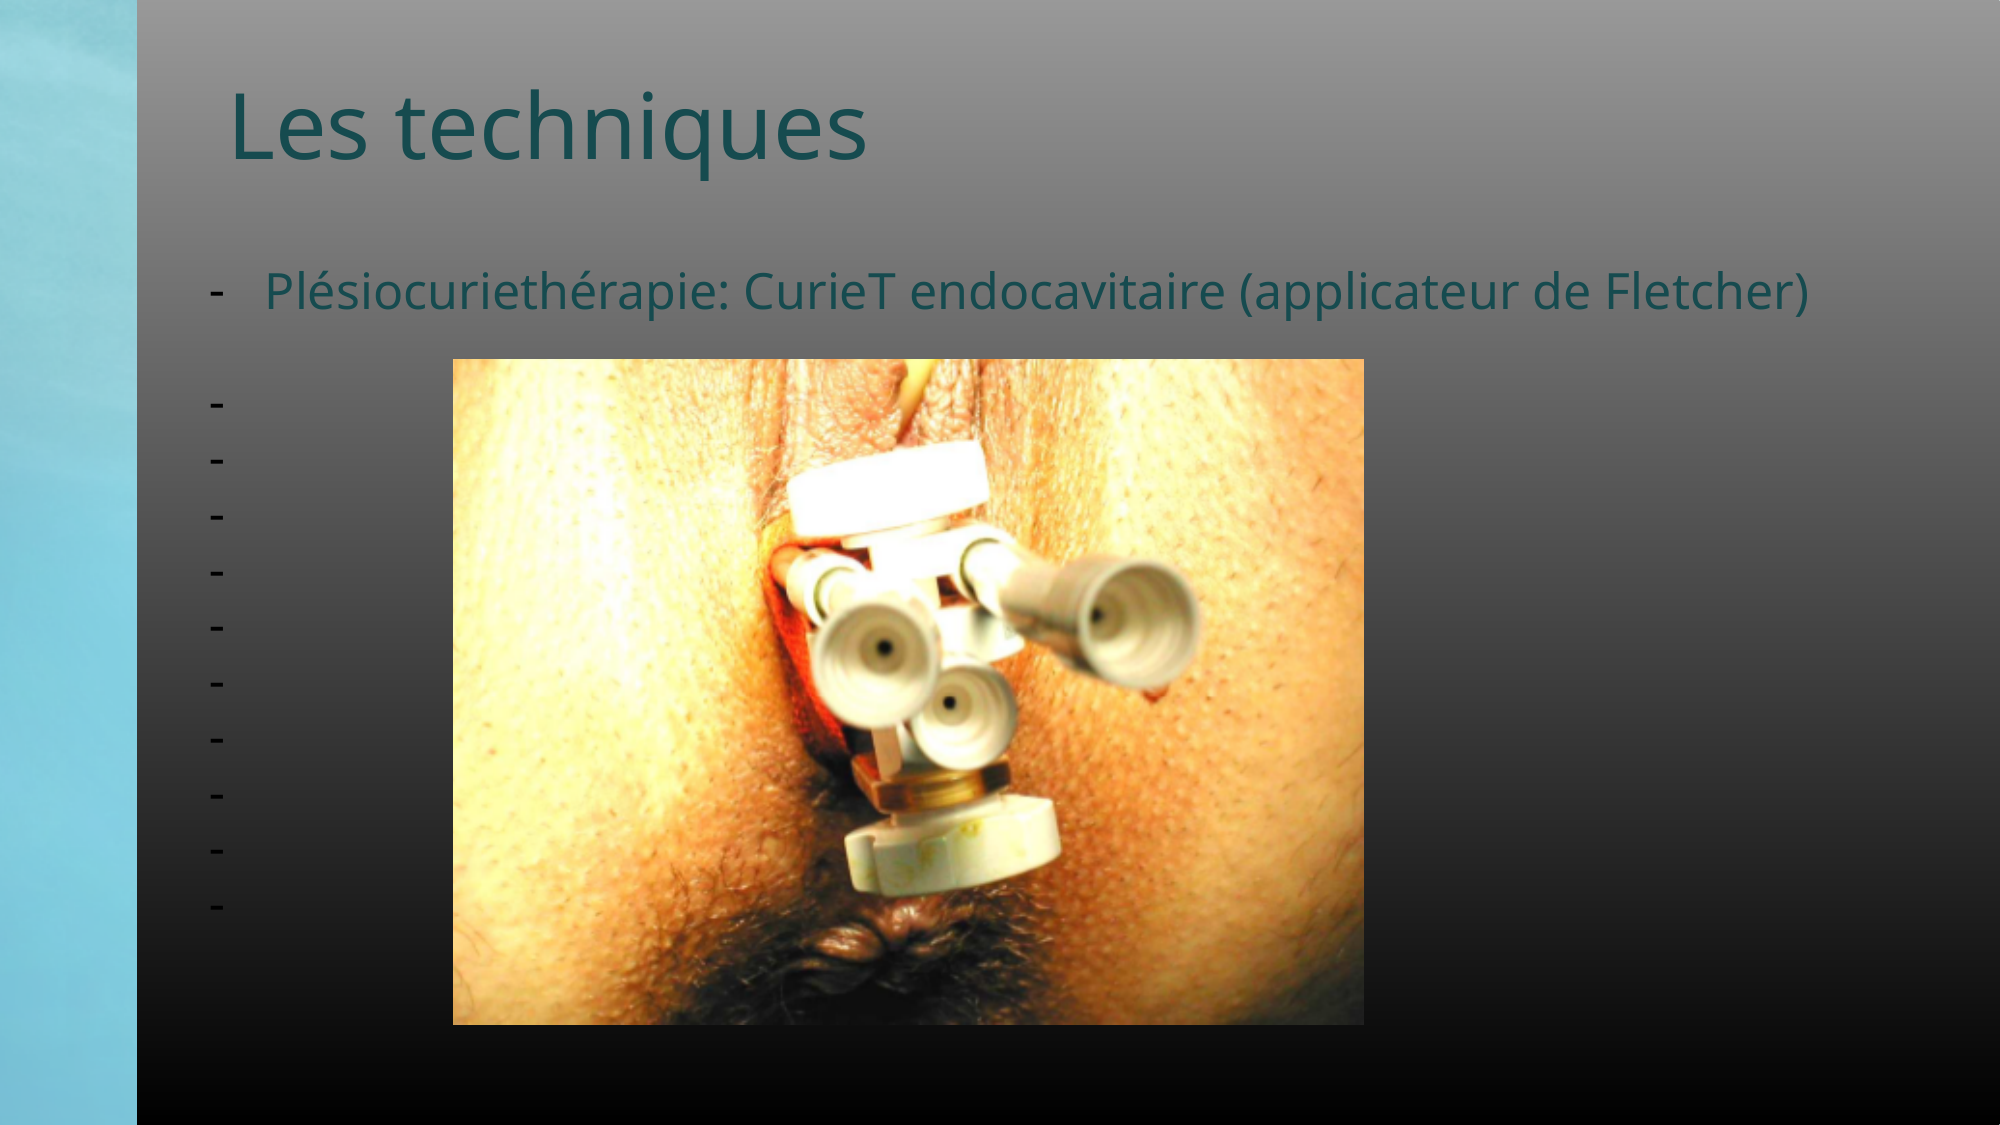

# Les techniques
Plésiocuriethérapie: CurieT endocavitaire (applicateur de Fletcher)